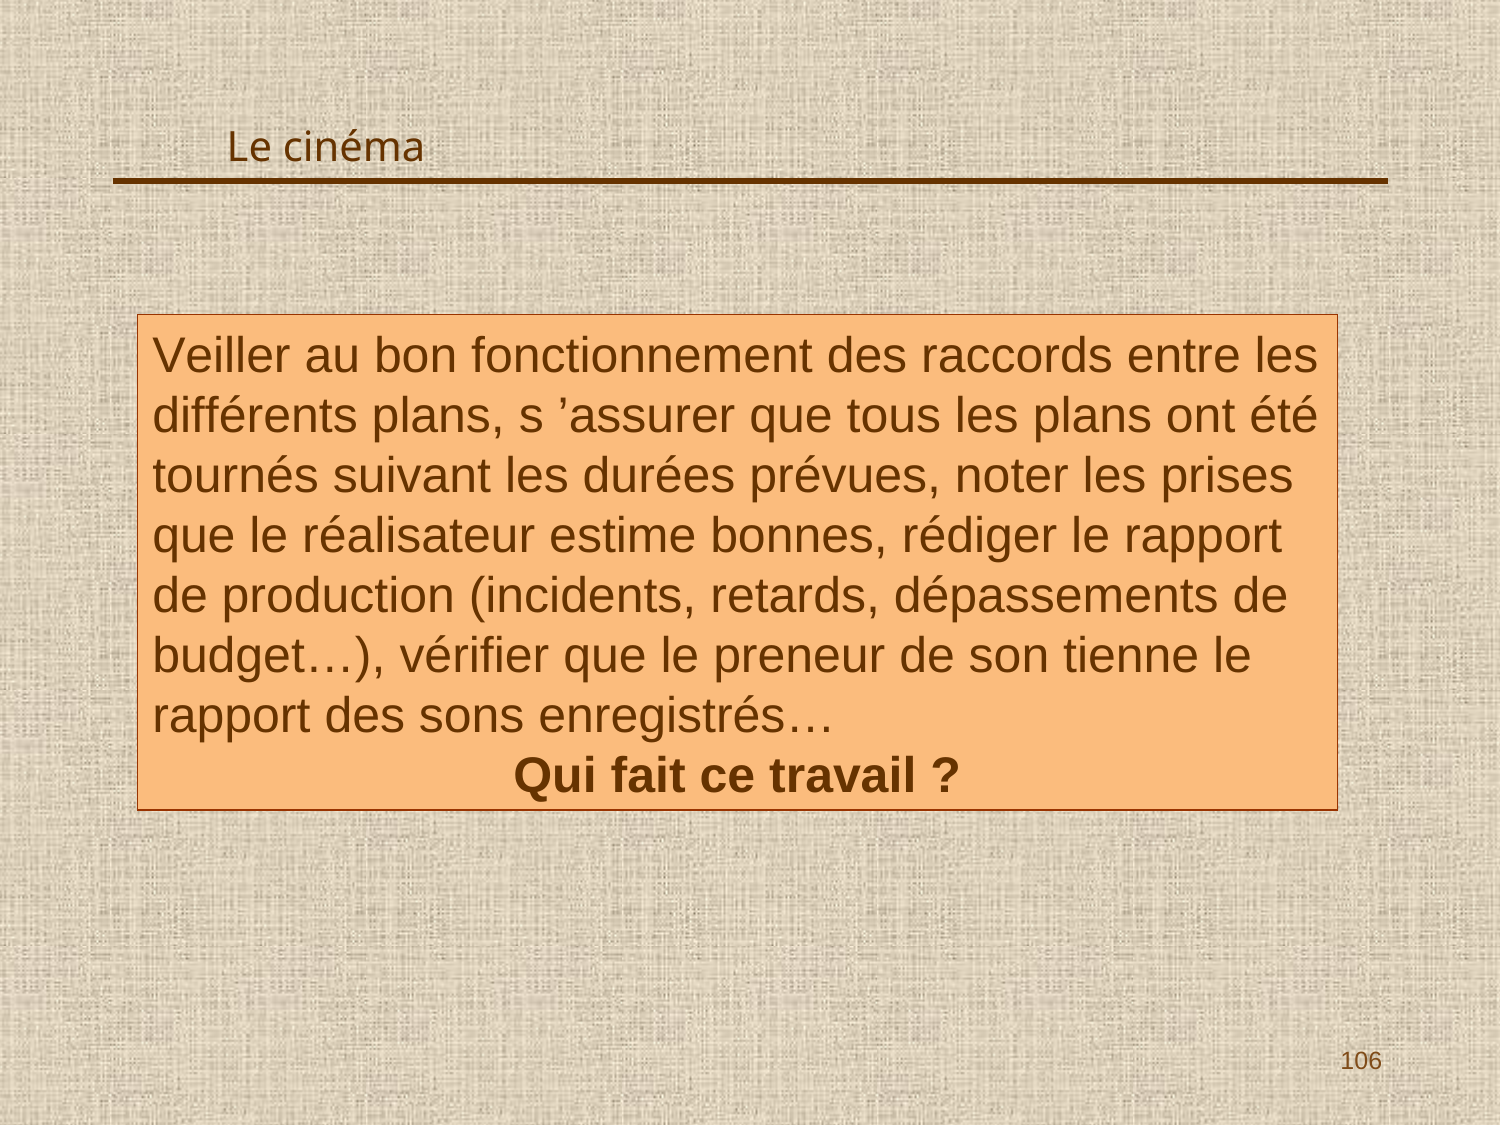

Le cinéma
Veiller au bon fonctionnement des raccords entre les différents plans, s ’assurer que tous les plans ont été tournés suivant les durées prévues, noter les prises que le réalisateur estime bonnes, rédiger le rapport de production (incidents, retards, dépassements de budget…), vérifier que le preneur de son tienne le rapport des sons enregistrés…
Qui fait ce travail ?
106